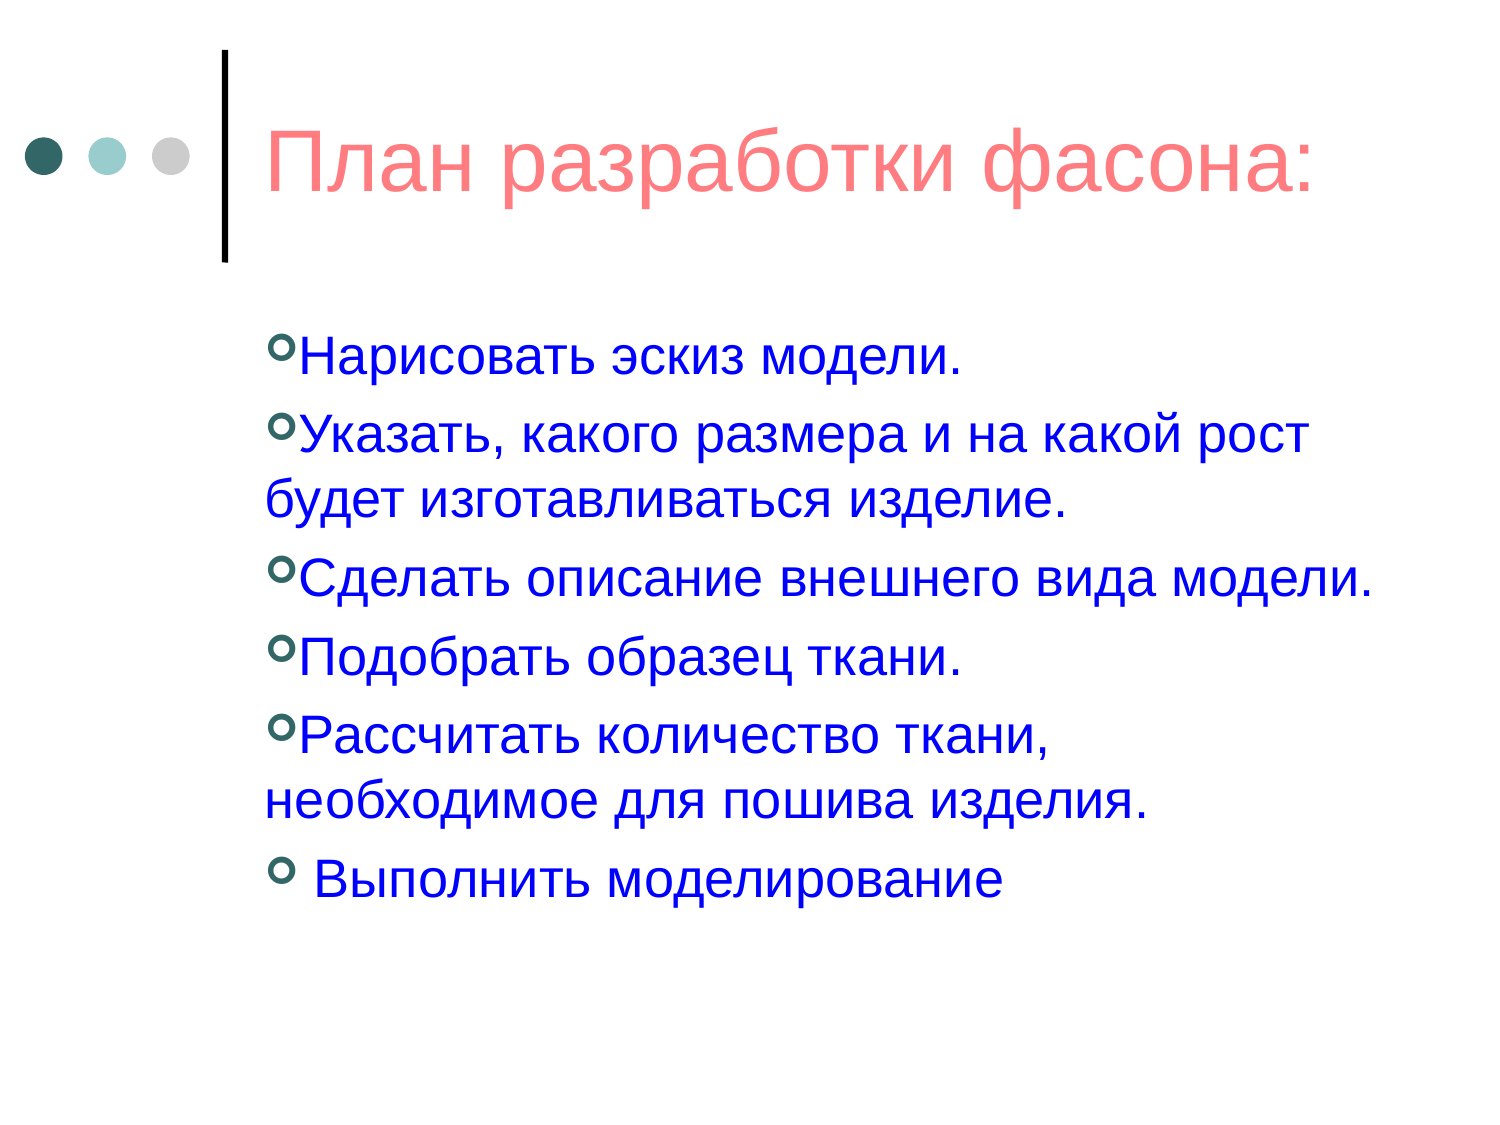

# План разработки фасона:
Нарисовать эскиз модели.
Указать, какого размера и на какой рост будет изготавливаться изделие.
Сделать описание внешнего вида модели.
Подобрать образец ткани.
Рассчитать количество ткани, необходимое для пошива изделия.
 Выполнить моделирование